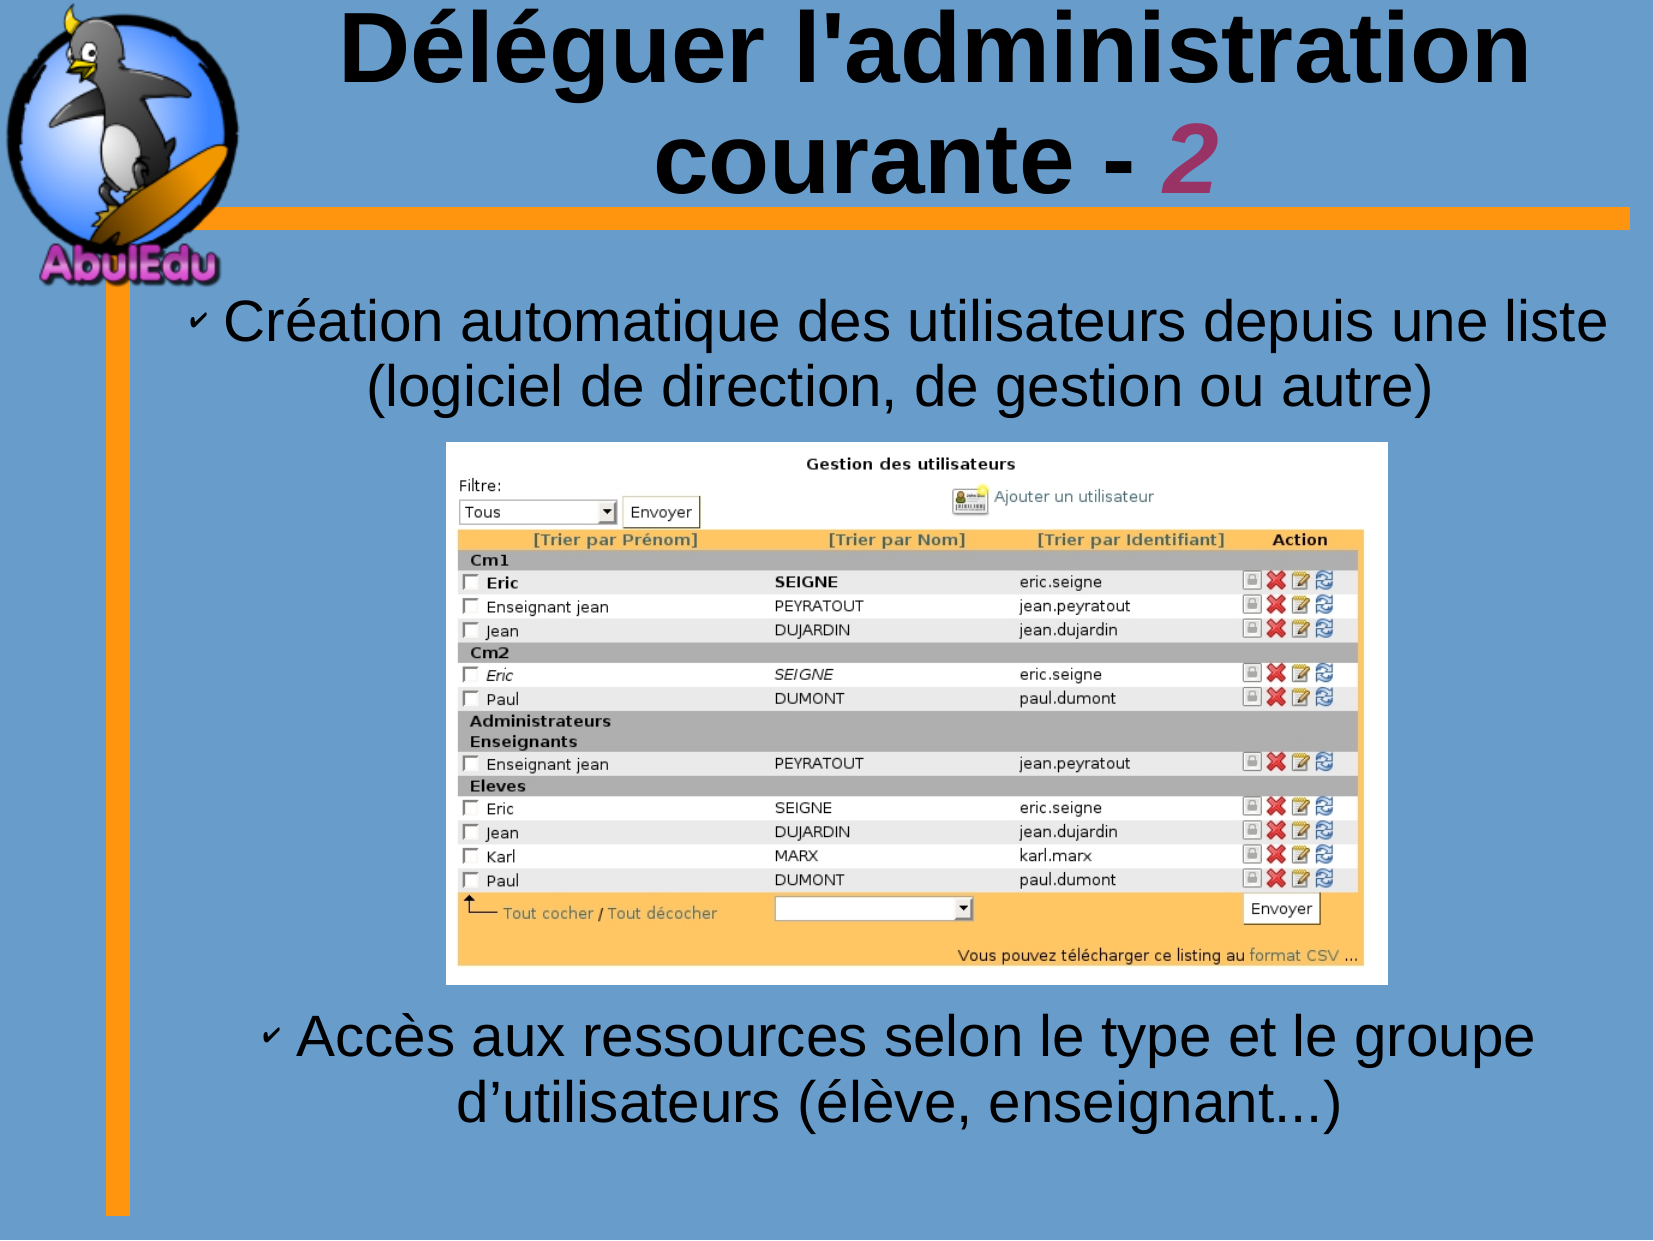

# Déléguer l'administration courante - 2
 Création automatique des utilisateurs depuis une liste (logiciel de direction, de gestion ou autre)
 Accès aux ressources selon le type et le groupe d’utilisateurs (élève, enseignant...)